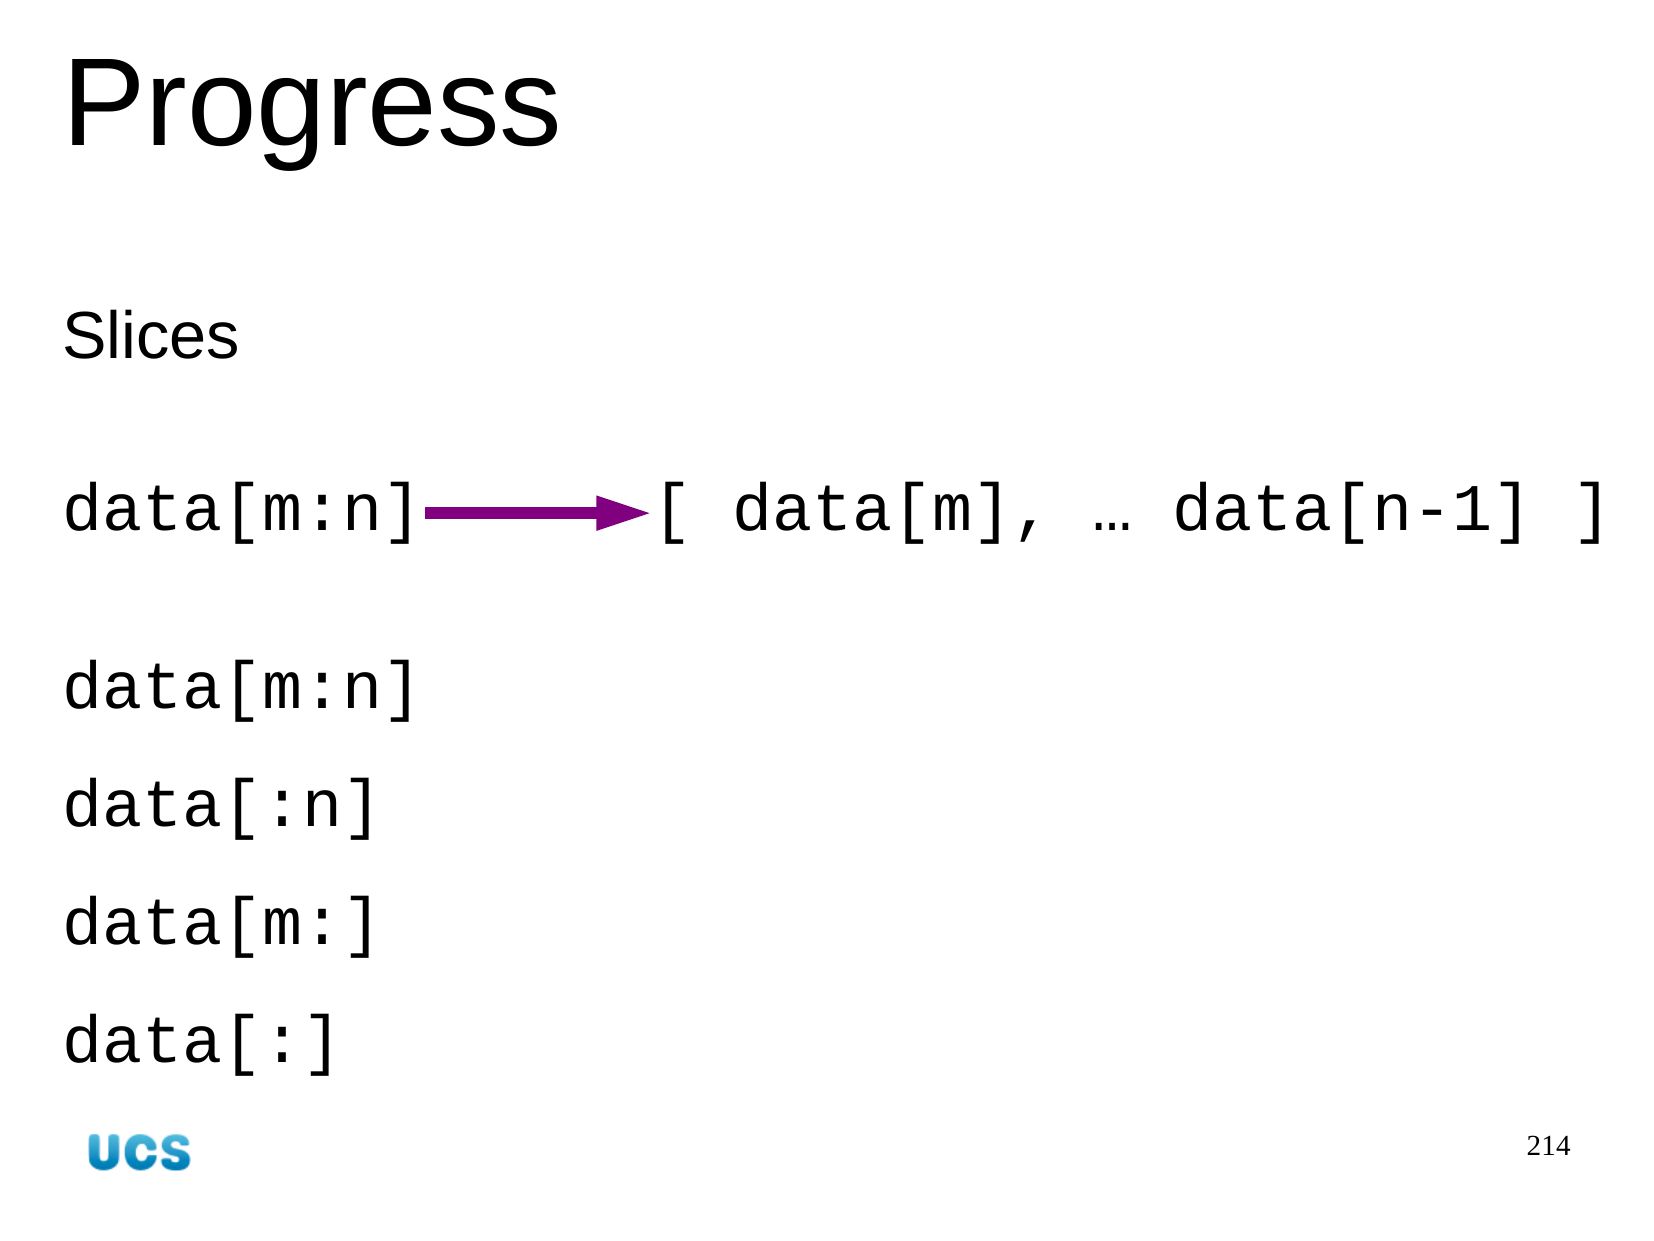

Progress
Slices
data[m:n]
[ data[m], … data[n-1] ]
data[m:n]
data[:n]
data[m:]
data[:]
214